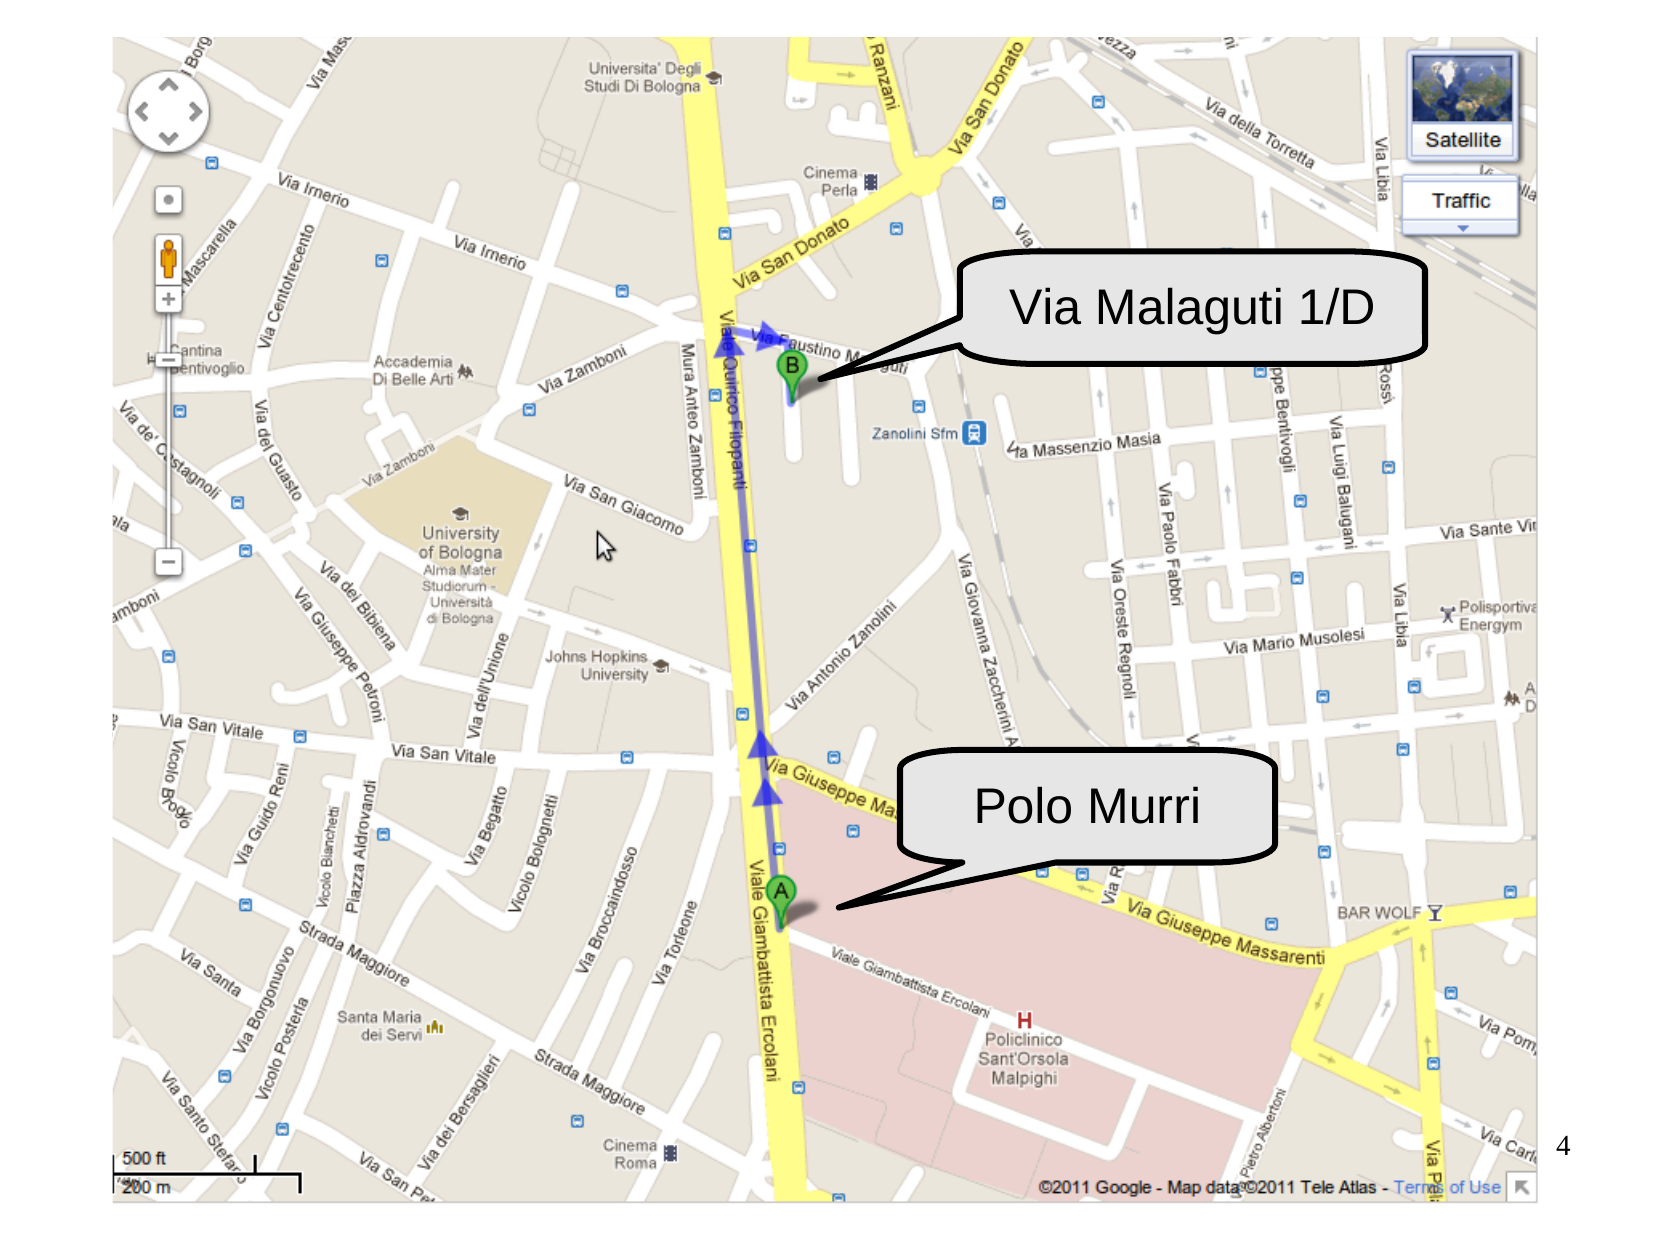

Via Malaguti 1/D
Polo Murri
Laboratorio di Informatica
4